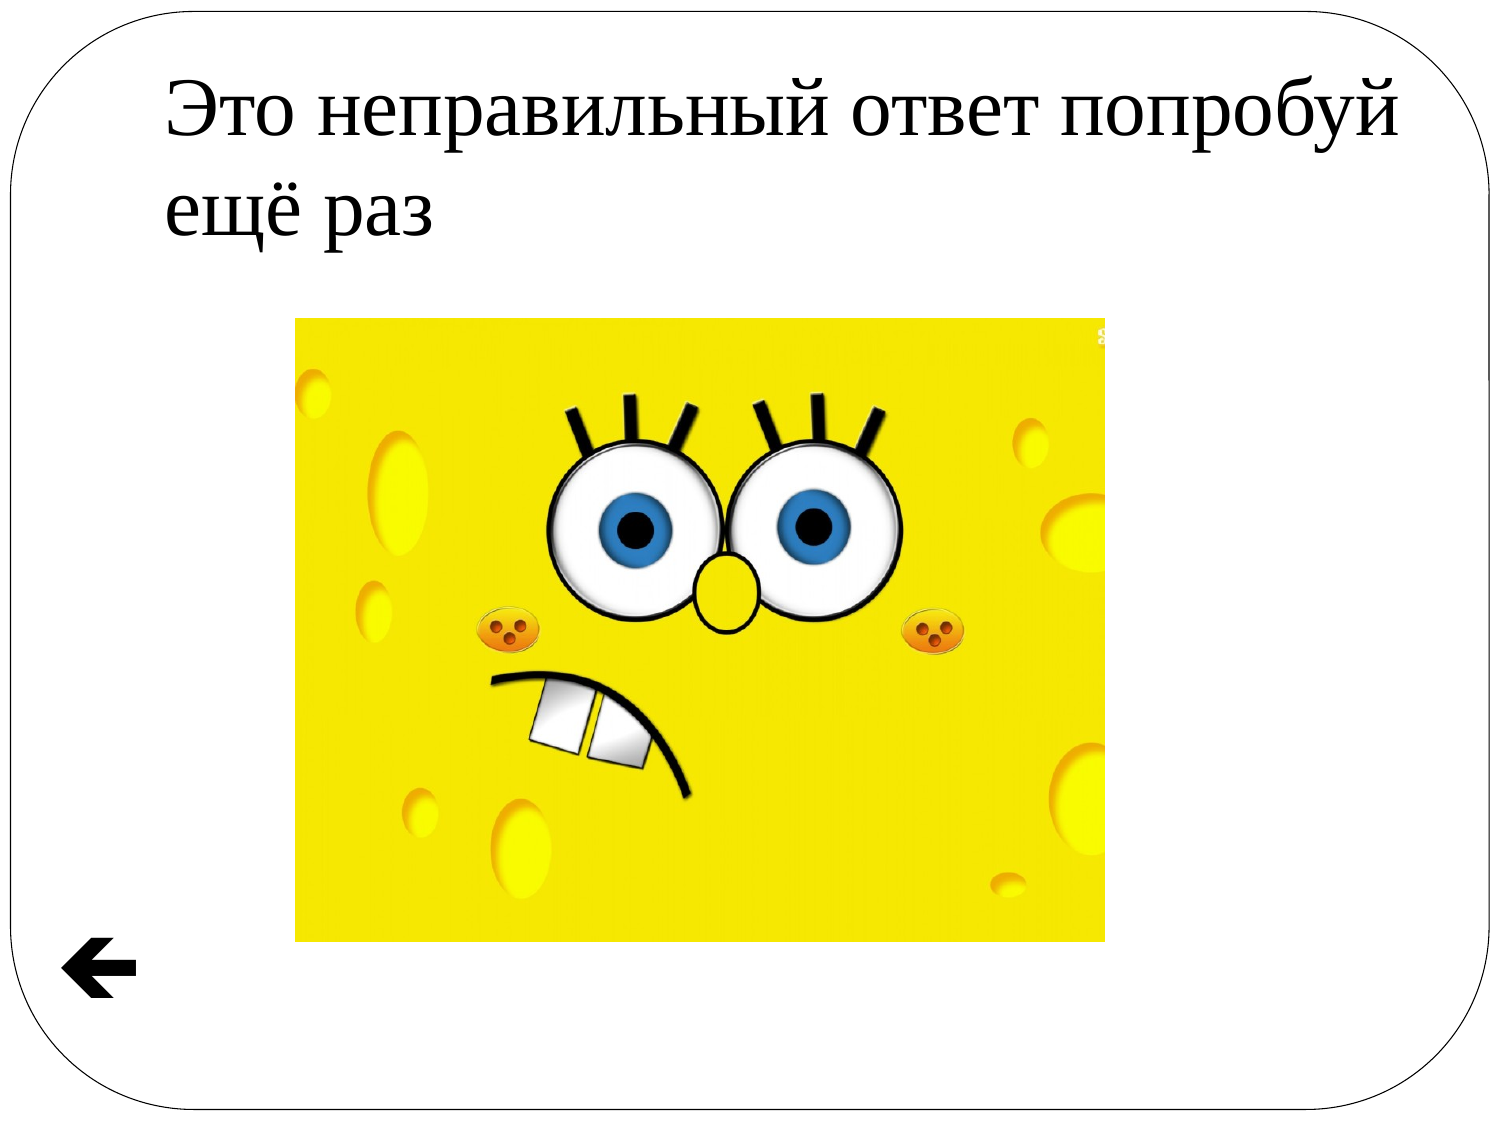

# Это неправильный ответ попробуй ещё раз
